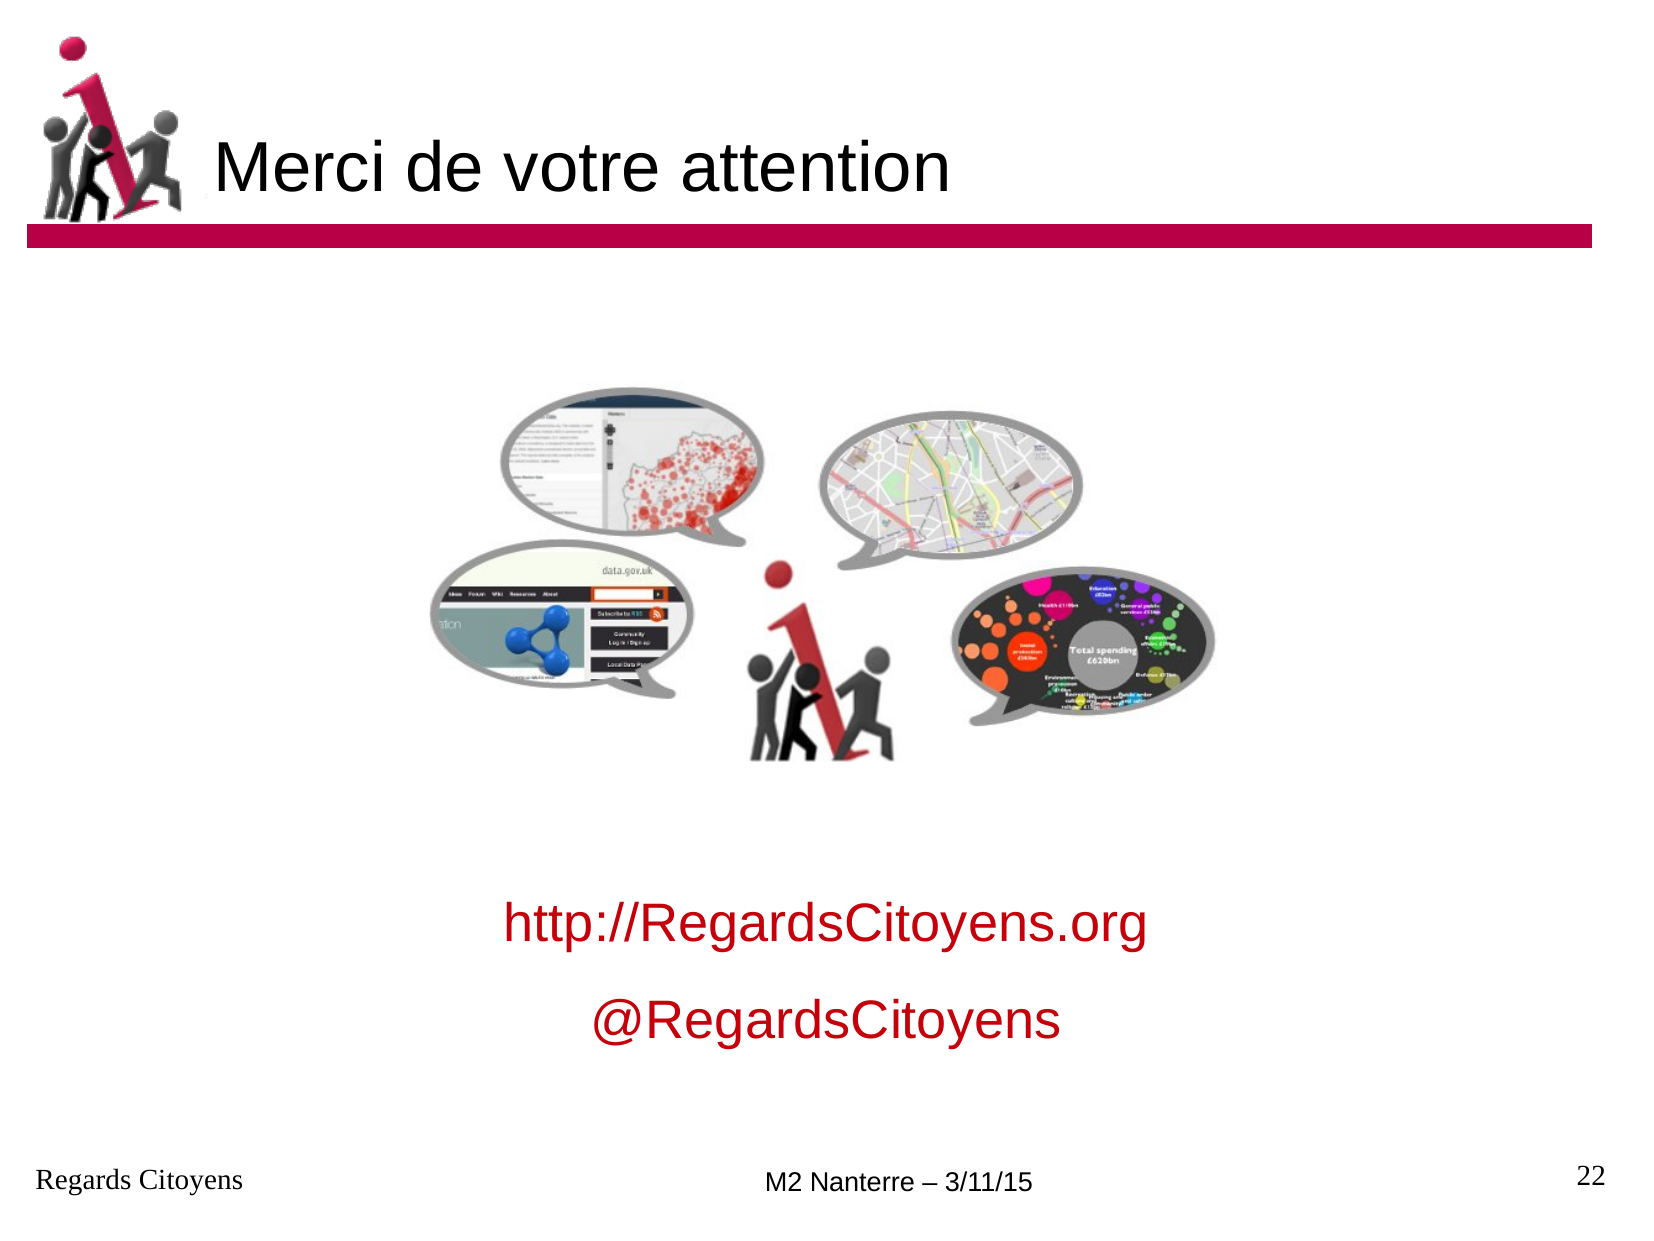

Merci de votre attention
# http://RegardsCitoyens.org
@RegardsCitoyens
22